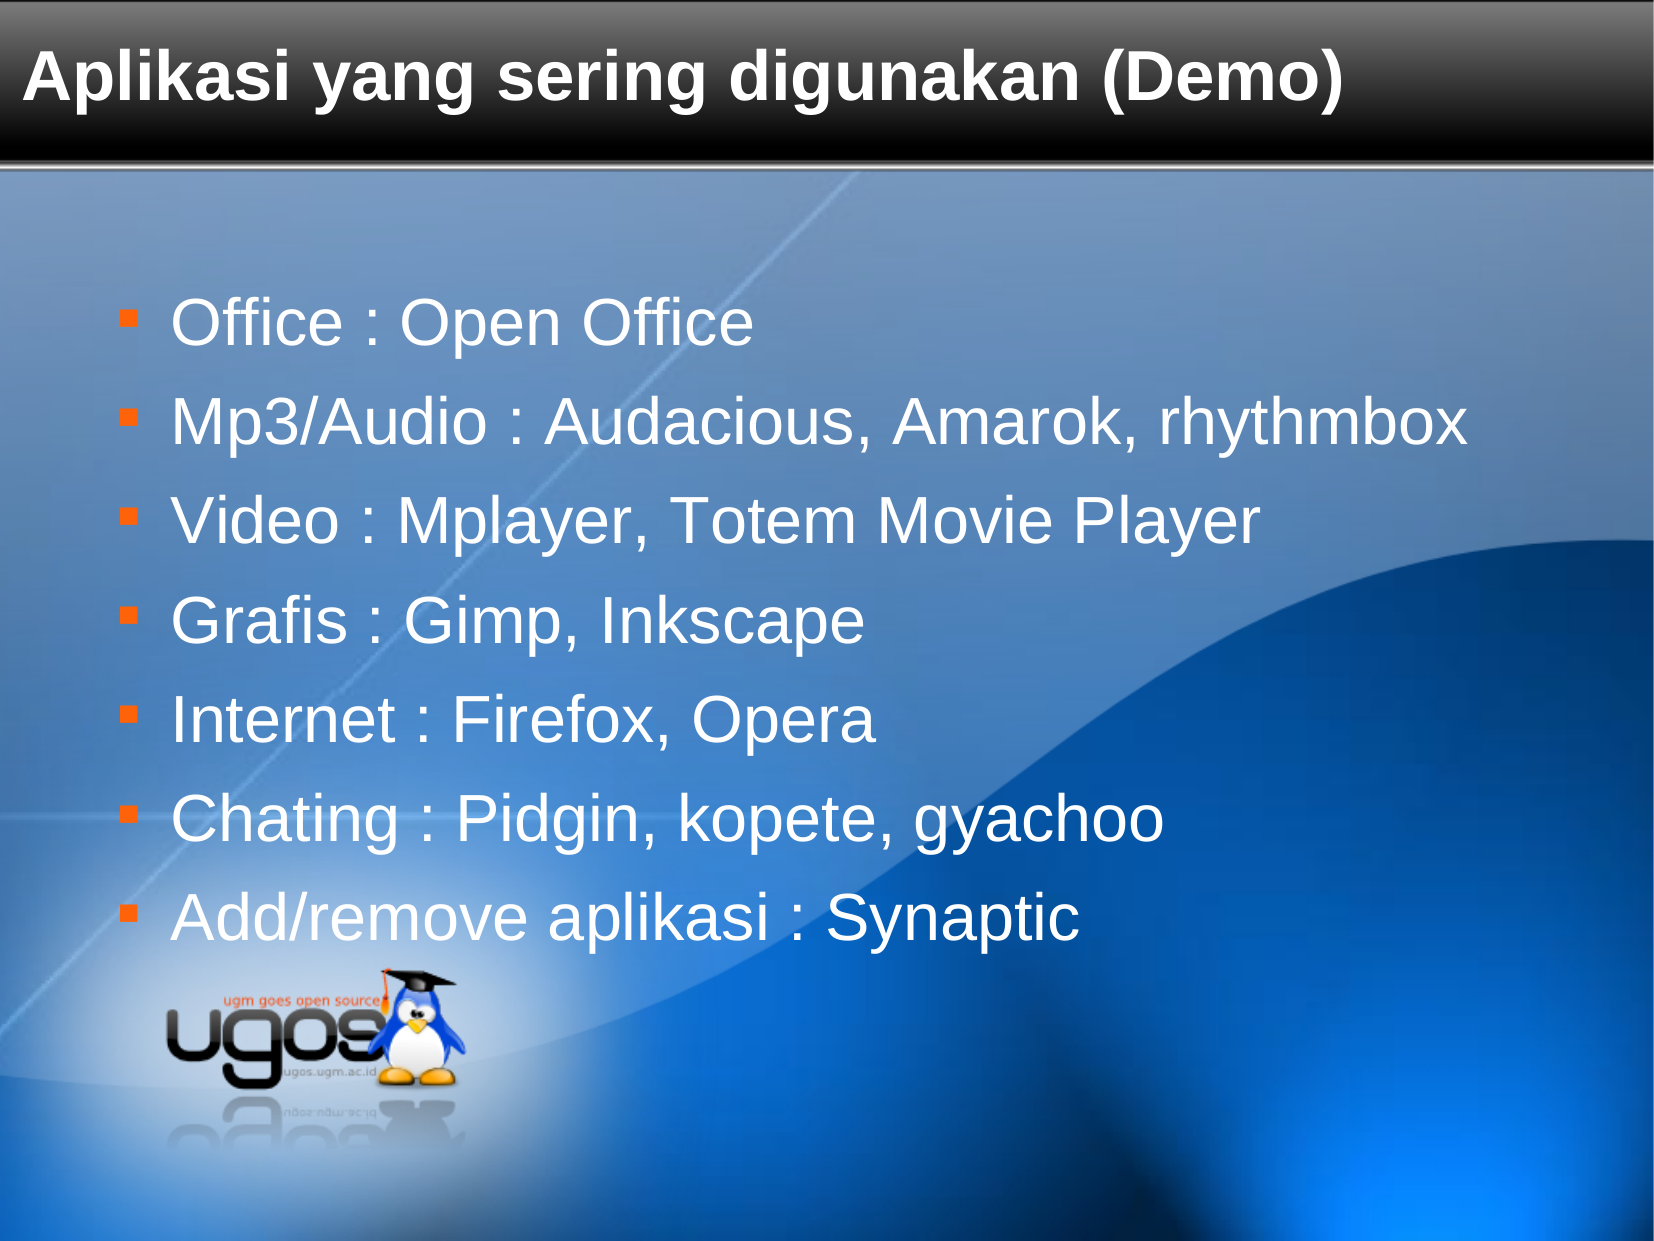

# Aplikasi yang sering digunakan (Demo)
Office : Open Office
Mp3/Audio : Audacious, Amarok, rhythmbox
Video : Mplayer, Totem Movie Player
Grafis : Gimp, Inkscape
Internet : Firefox, Opera
Chating : Pidgin, kopete, gyachoo
Add/remove aplikasi : Synaptic